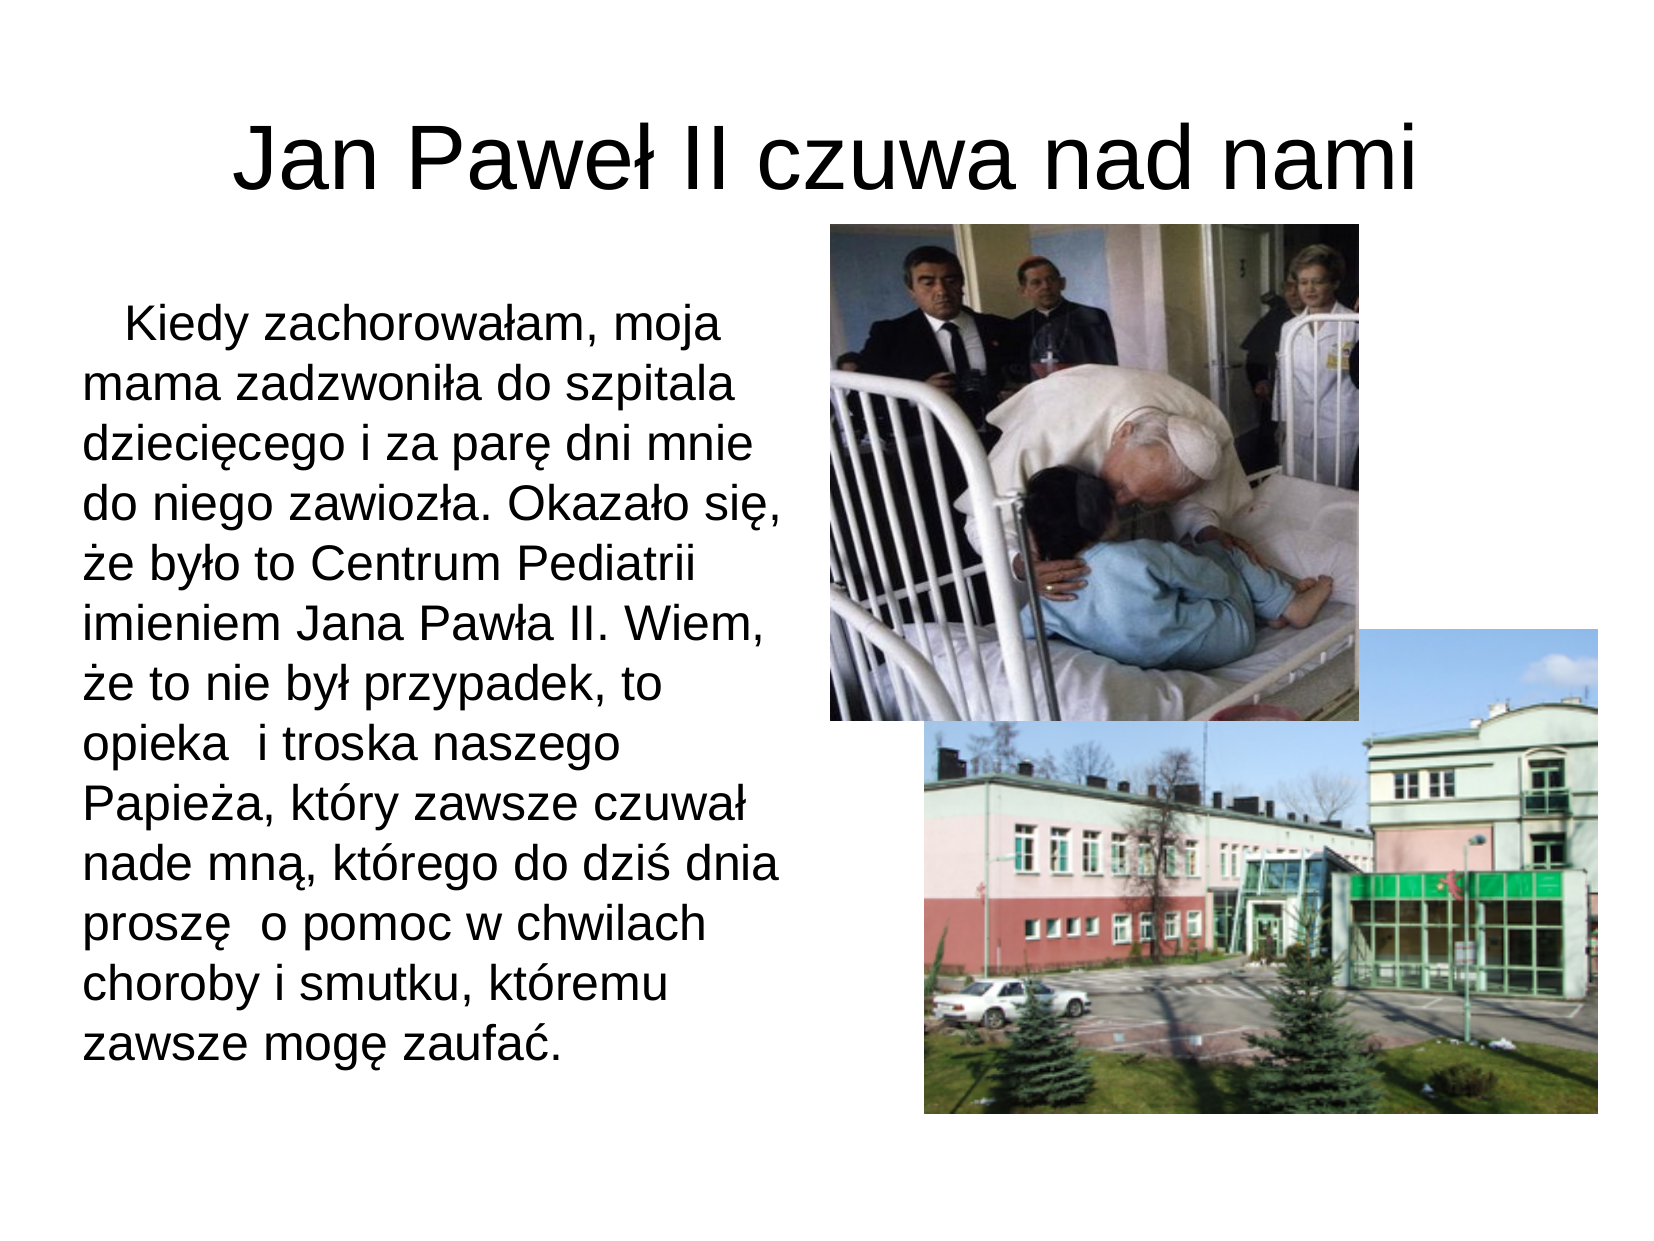

# Jan Paweł II czuwa nad nami
 Kiedy zachorowałam, moja mama zadzwoniła do szpitala dziecięcego i za parę dni mnie do niego zawiozła. Okazało się, że było to Centrum Pediatrii imieniem Jana Pawła II. Wiem, że to nie był przypadek, to opieka i troska naszego Papieża, który zawsze czuwał nade mną, którego do dziś dnia proszę o pomoc w chwilach choroby i smutku, któremu zawsze mogę zaufać.